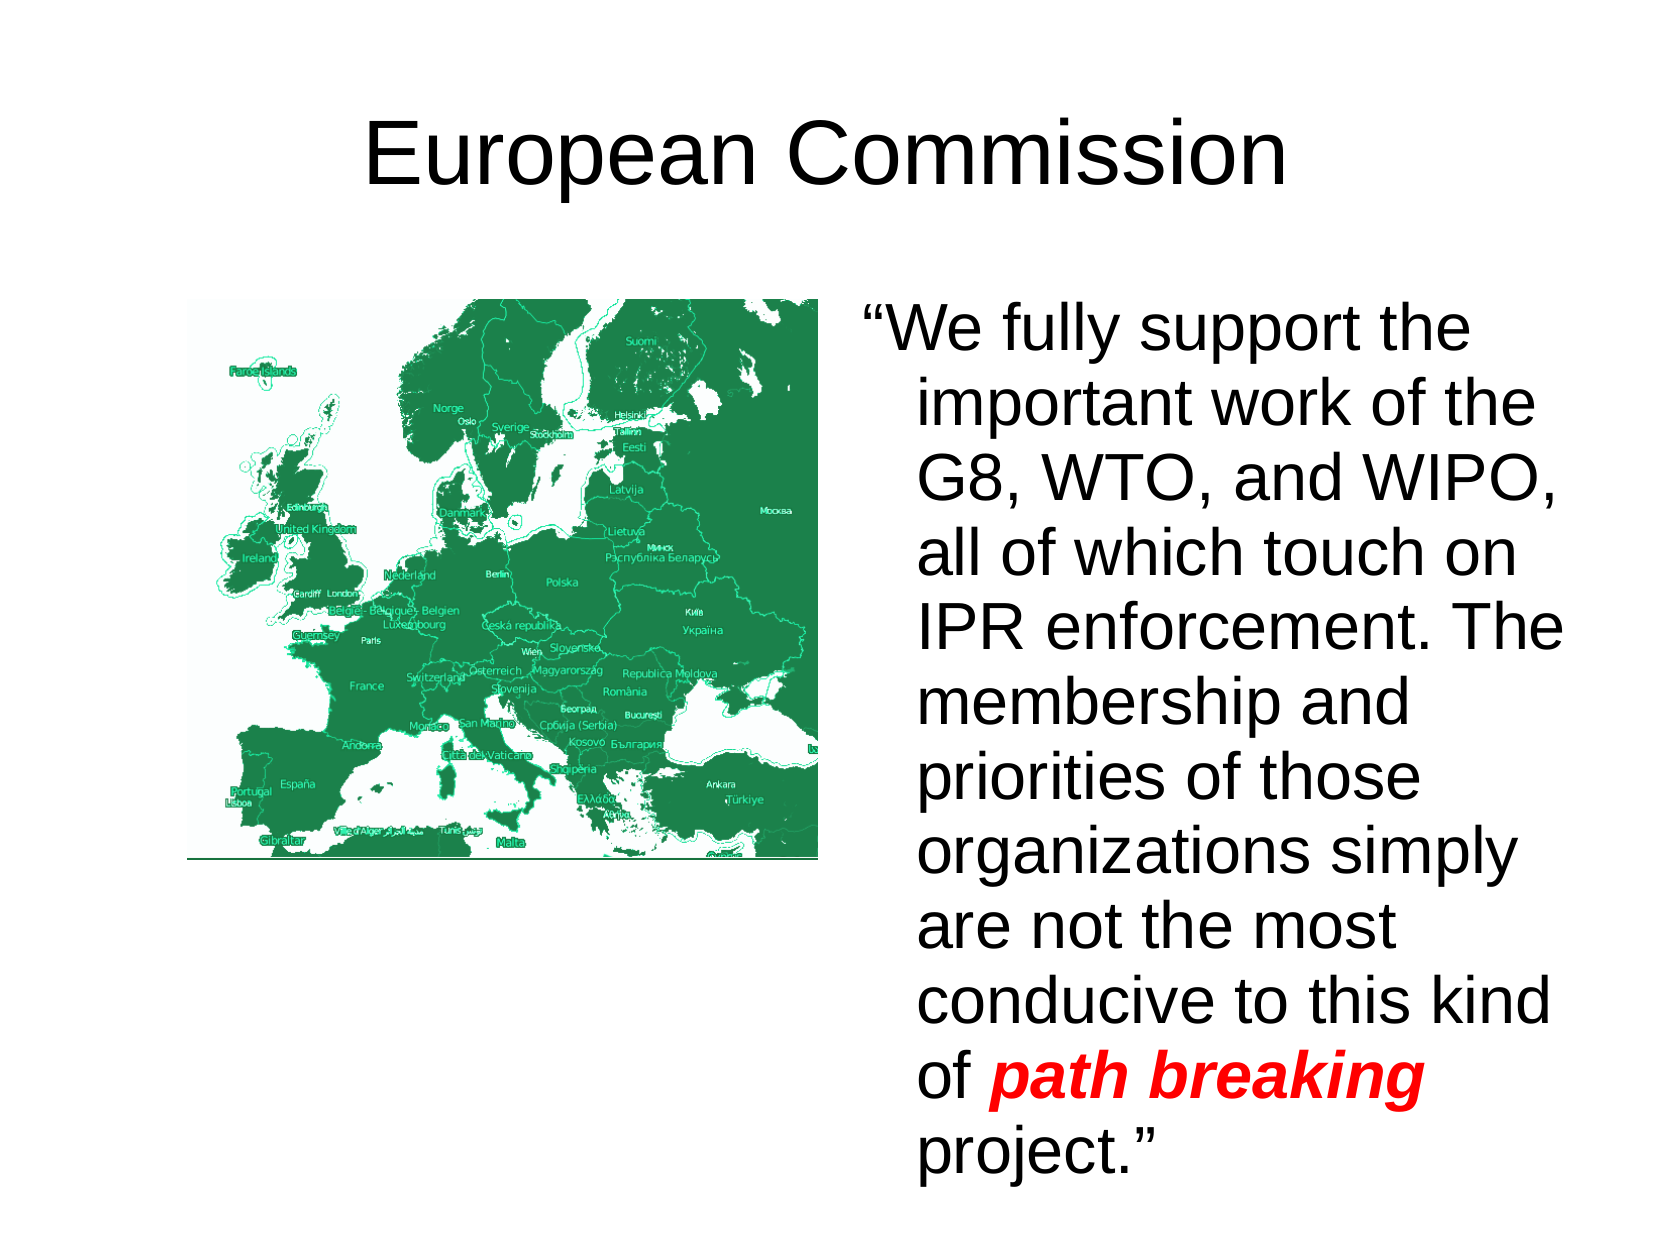

# European Commission
“We fully support the important work of the G8, WTO, and WIPO, all of which touch on IPR enforcement. The membership and priorities of those organizations simply are not the most conducive to this kind of path breaking project.”